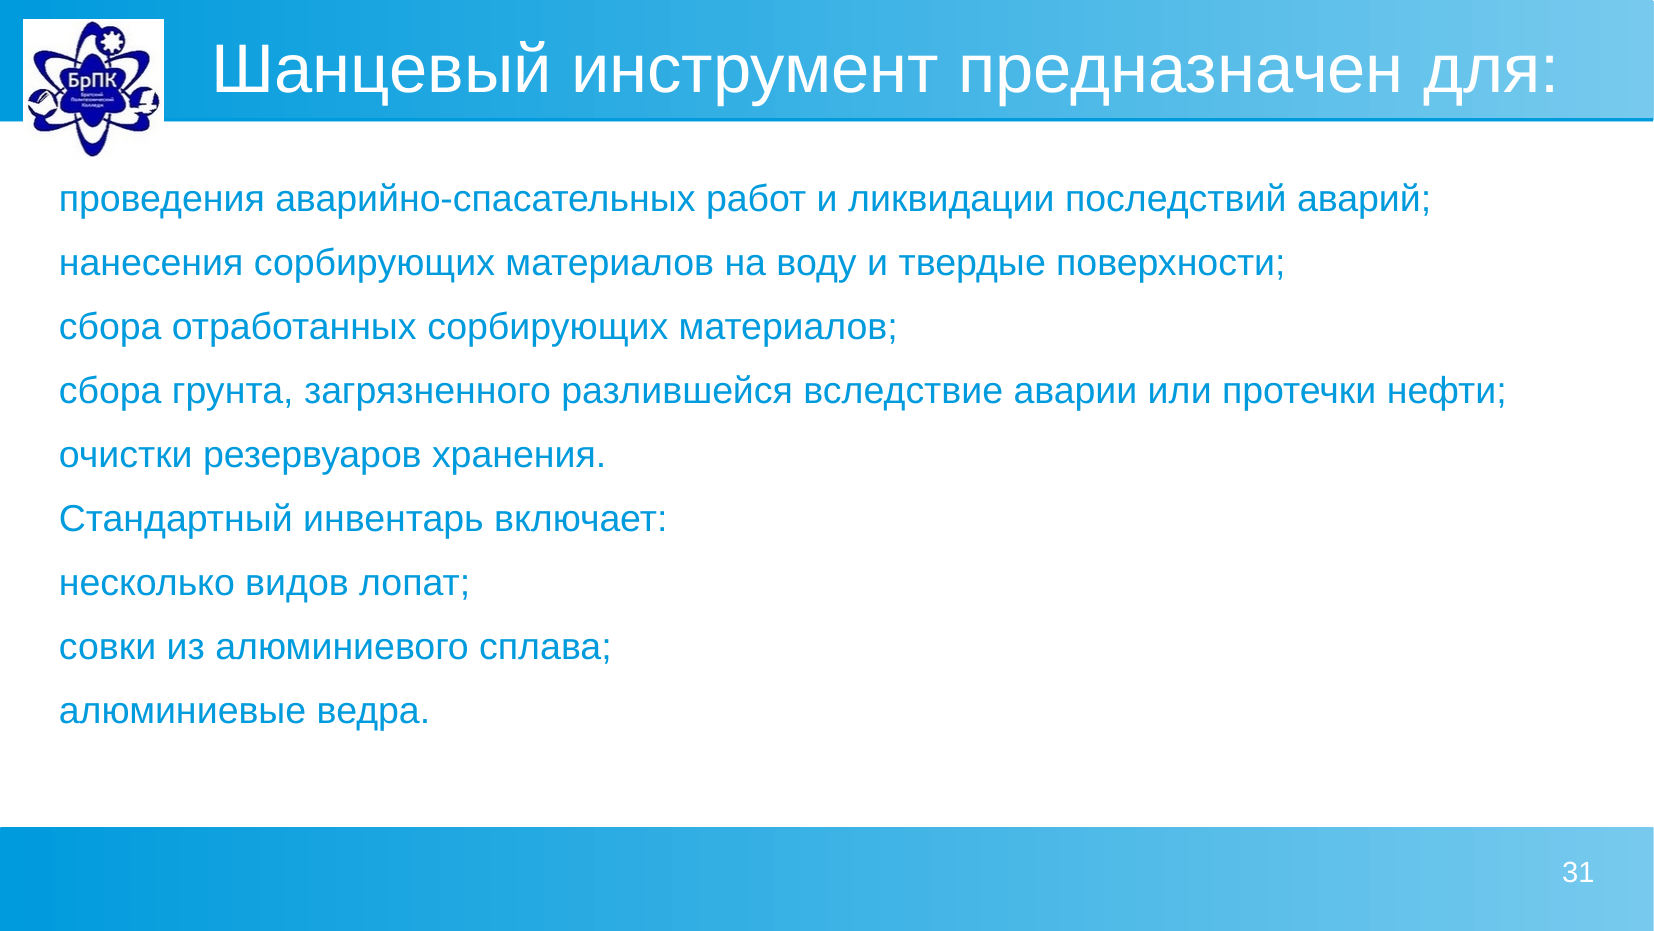

# Шанцевый инструмент предназначен для:
проведения аварийно-спасательных работ и ликвидации последствий аварий;
нанесения сорбирующих материалов на воду и твердые поверхности;
сбора отработанных сорбирующих материалов;
сбора грунта, загрязненного разлившейся вследствие аварии или протечки нефти;
очистки резервуаров хранения.
Стандартный инвентарь включает:
несколько видов лопат;
совки из алюминиевого сплава;
алюминиевые ведра.
31